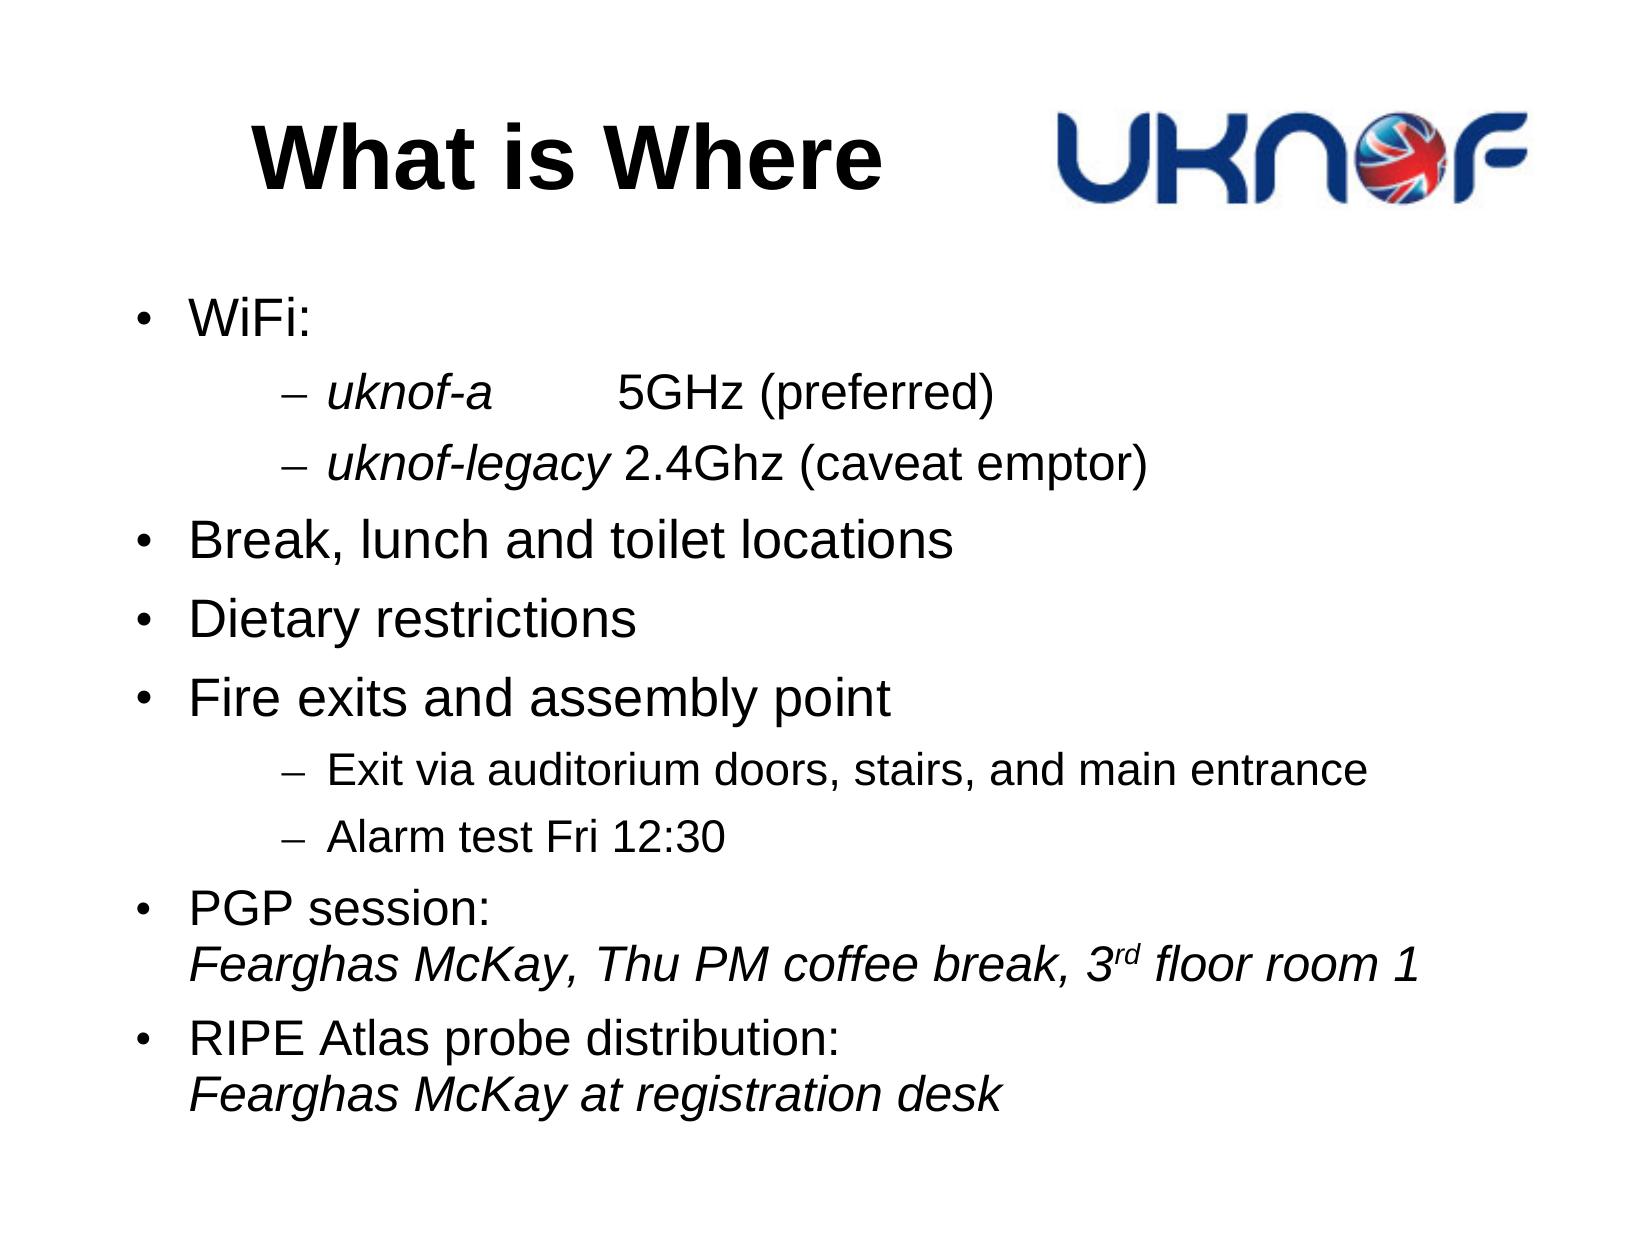

# What is Where
WiFi:
uknof-a		 5GHz (preferred)
uknof-legacy 2.4Ghz (caveat emptor)
Break, lunch and toilet locations
Dietary restrictions
Fire exits and assembly point
Exit via auditorium doors, stairs, and main entrance
Alarm test Fri 12:30
PGP session:
Fearghas McKay, Thu PM coffee break, 3rd floor room 1
RIPE Atlas probe distribution:
Fearghas McKay at registration desk